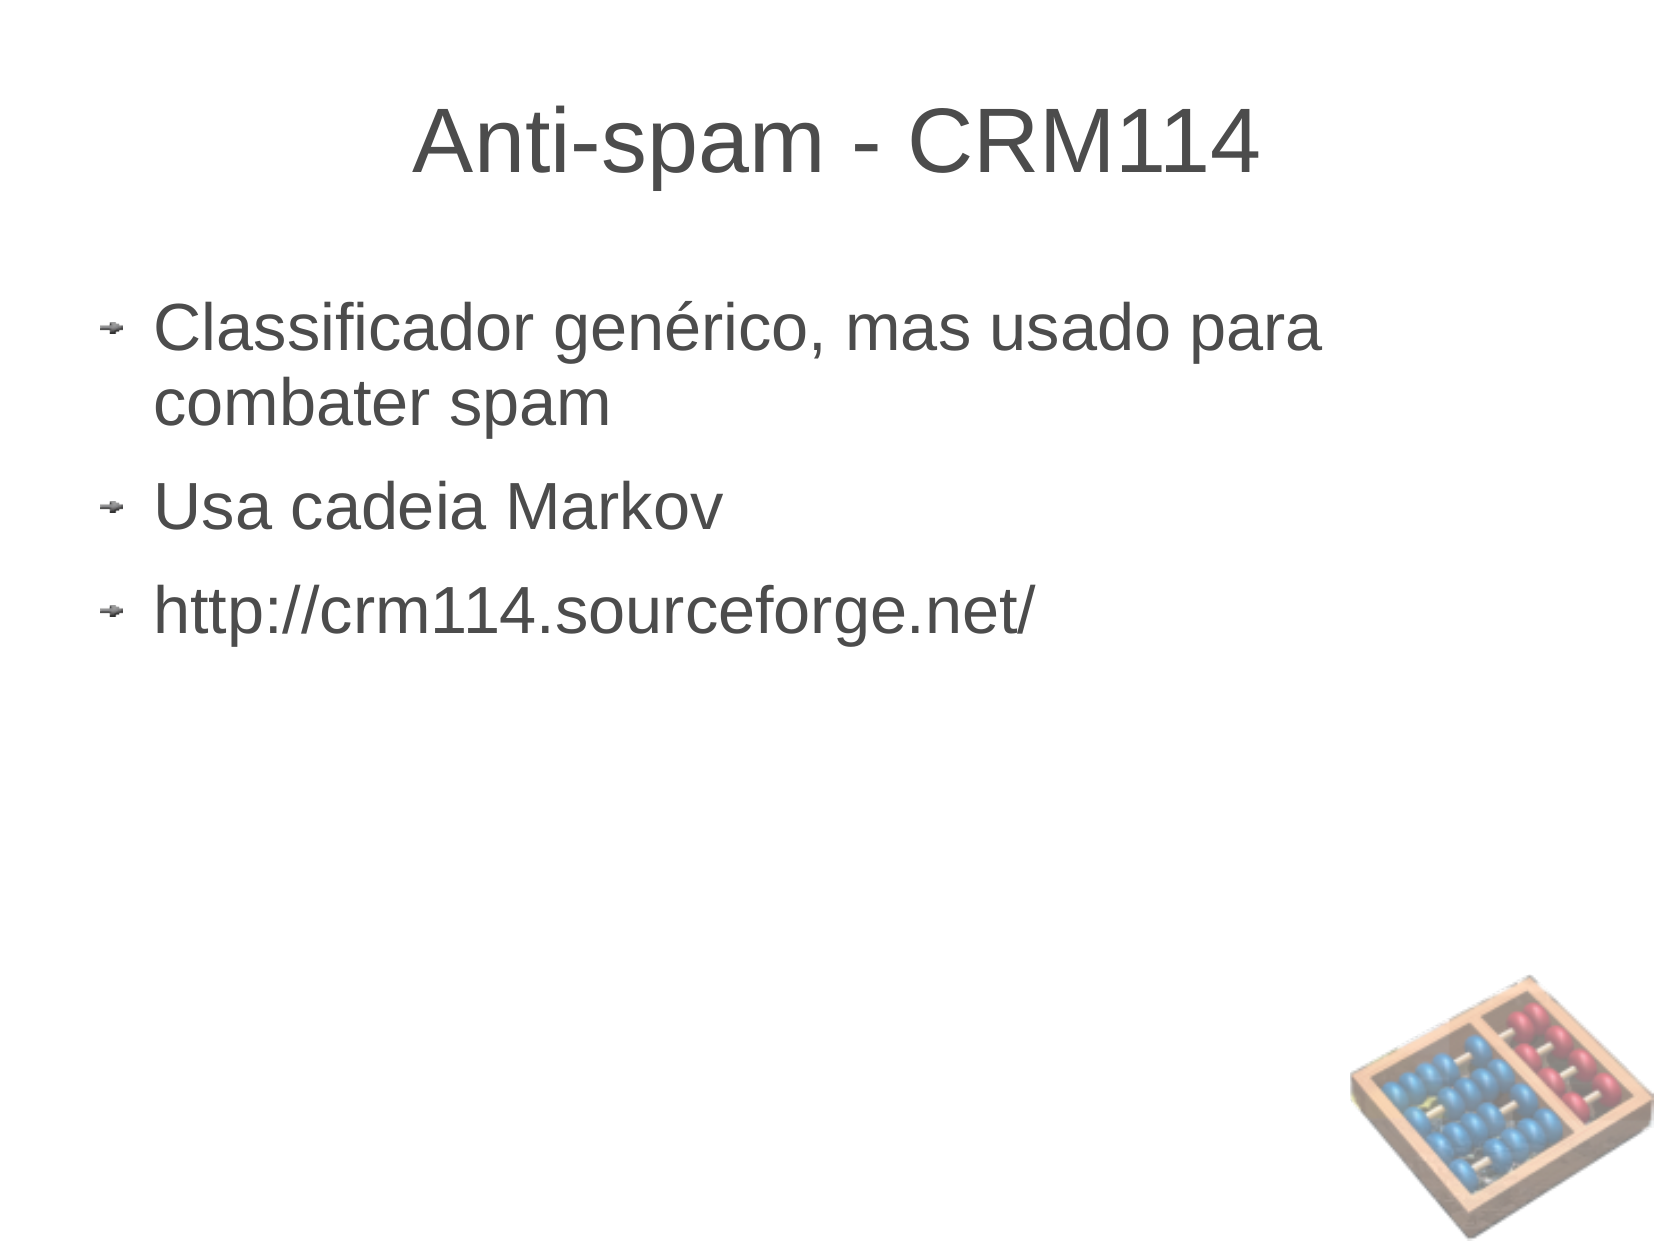

# Anti-spam - CRM114
Classificador genérico, mas usado para combater spam
Usa cadeia Markov
http://crm114.sourceforge.net/